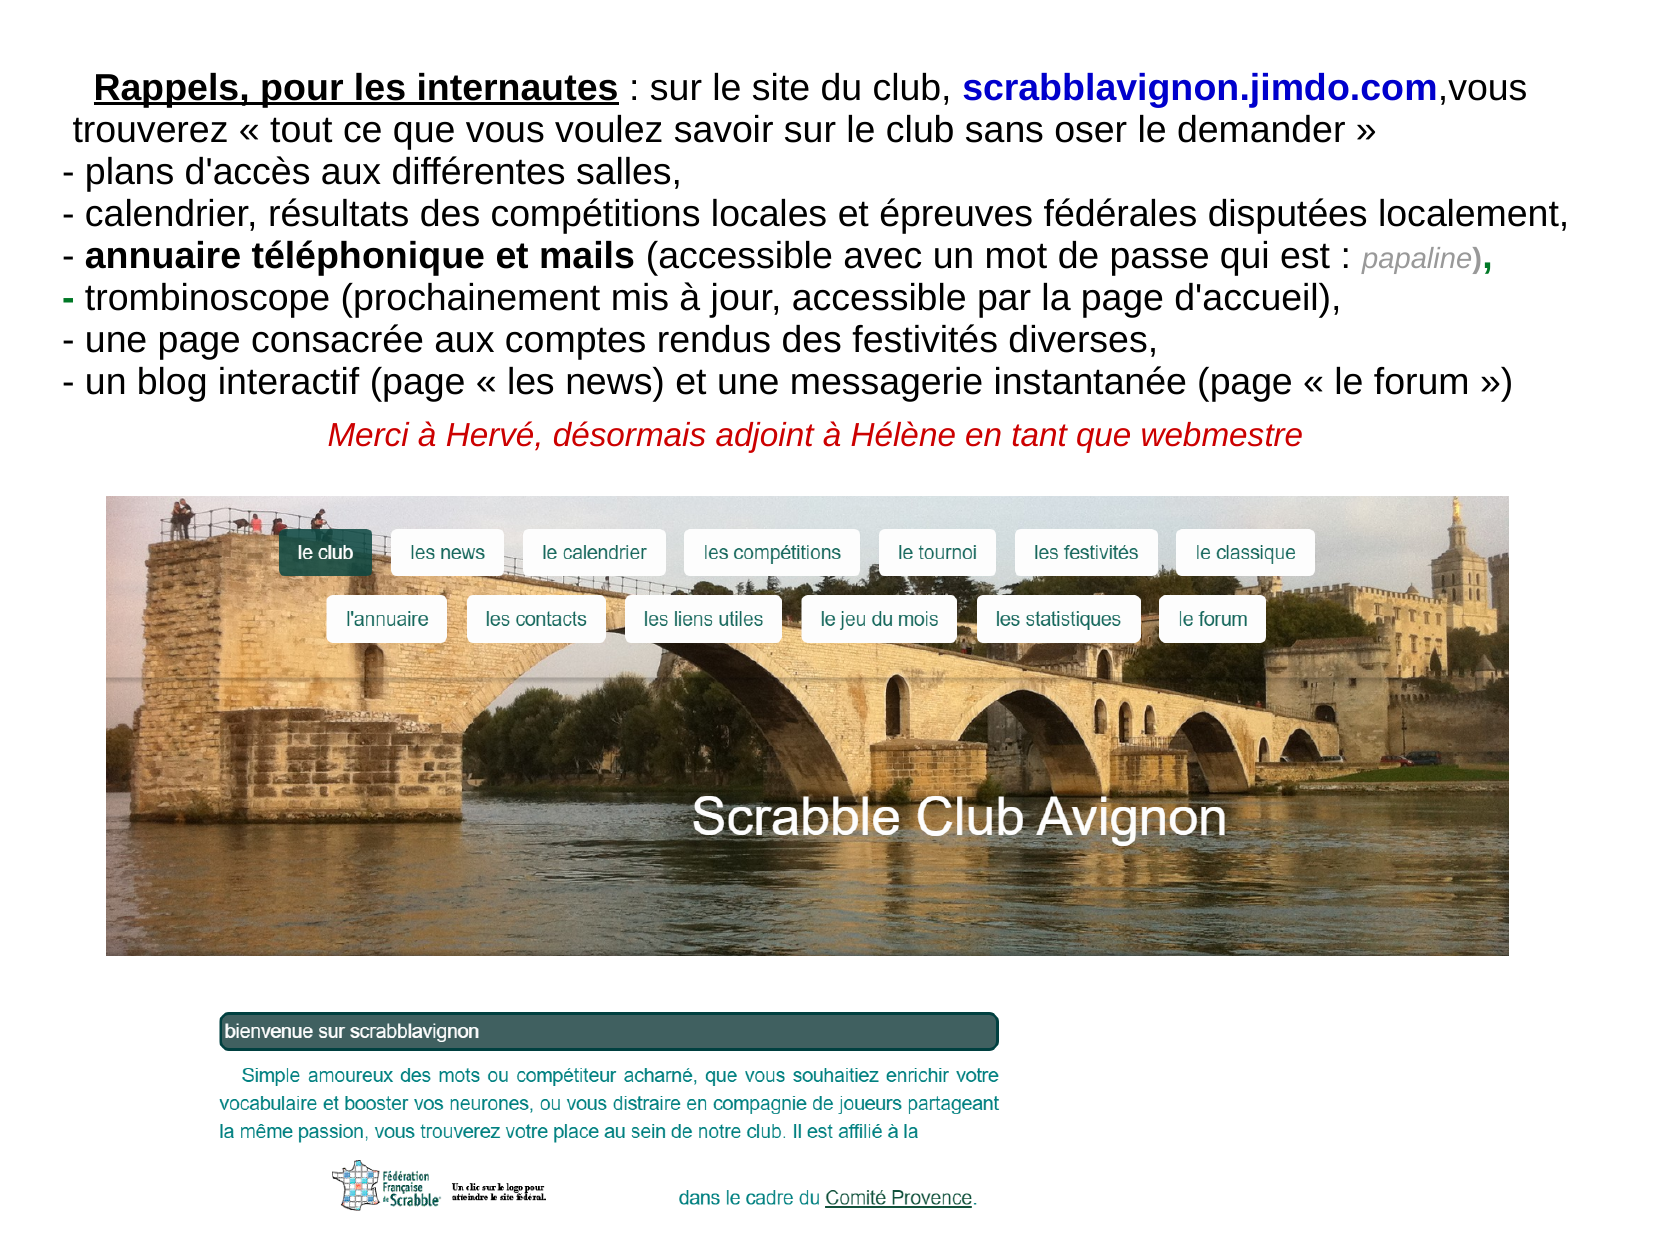

Rappels, pour les internautes : sur le site du club, scrabblavignon.jimdo.com,vous
 trouverez « tout ce que vous voulez savoir sur le club sans oser le demander »
- plans d'accès aux différentes salles,
- calendrier, résultats des compétitions locales et épreuves fédérales disputées localement,
- annuaire téléphonique et mails (accessible avec un mot de passe qui est : papaline),
- trombinoscope (prochainement mis à jour, accessible par la page d'accueil),
- une page consacrée aux comptes rendus des festivités diverses,
- un blog interactif (page « les news) et une messagerie instantanée (page « le forum »)
Merci à Hervé, désormais adjoint à Hélène en tant que webmestre